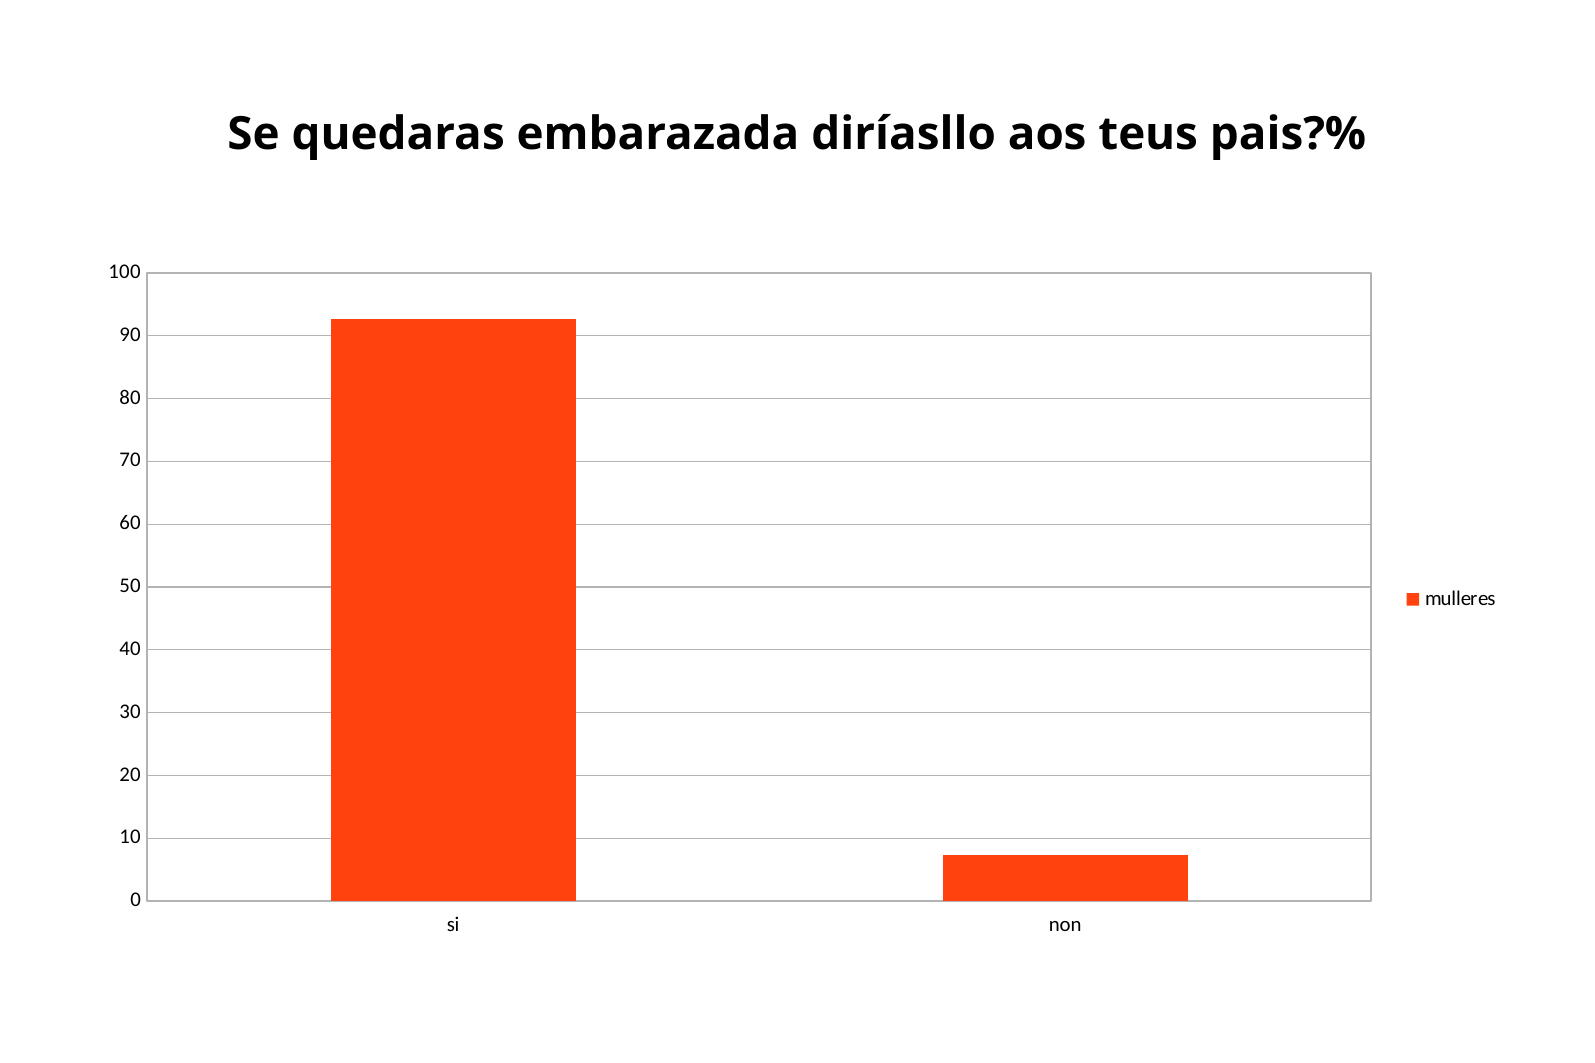

# Se quedaras embarazada diríasllo aos teus pais?%
### Chart
| Category | mulleres |
|---|---|
| si | 92.72 |
| non | 7.28 |